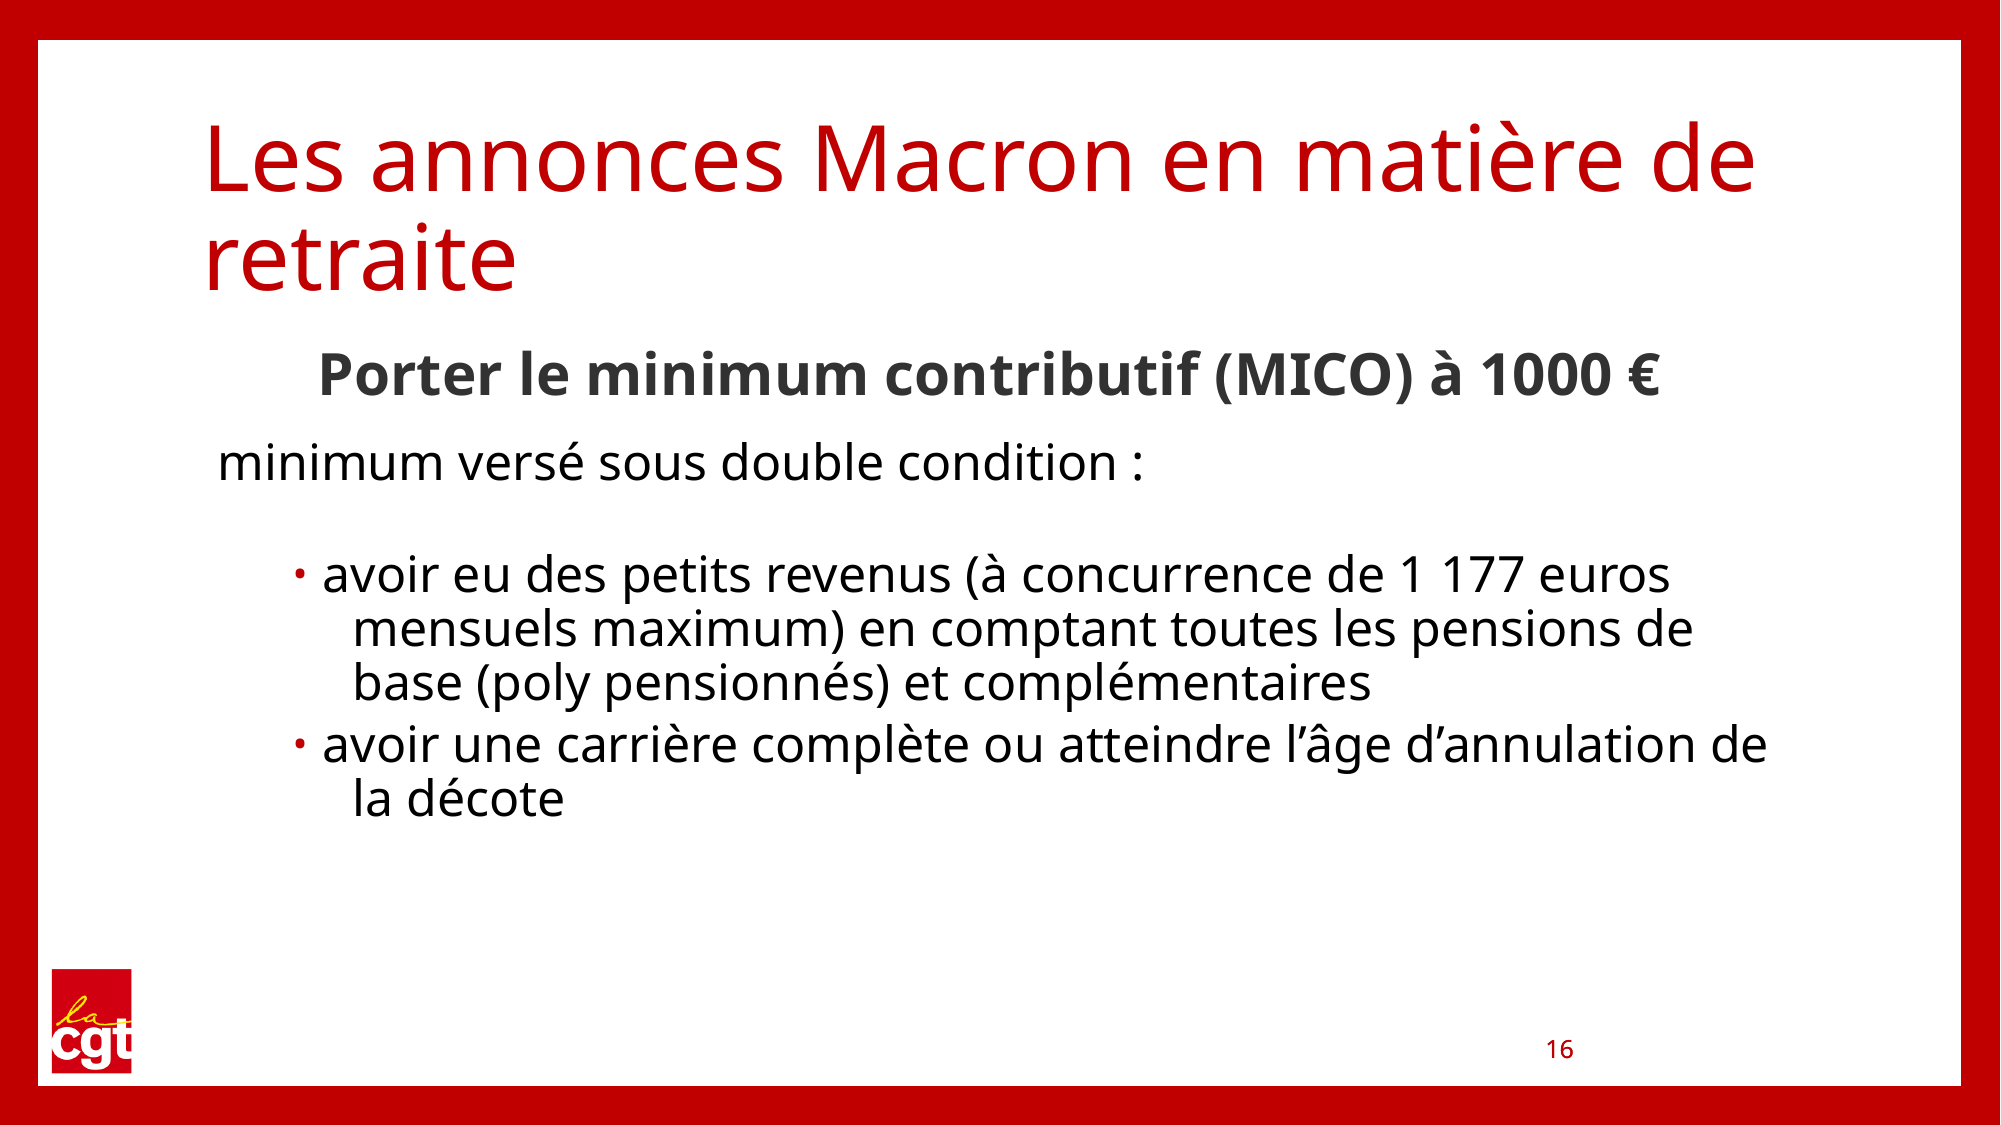

# Les annonces Macron en matière de retraite
Porter le minimum contributif (MICO) à 1000 €
minimum versé sous double condition :
avoir eu des petits revenus (à concurrence de 1 177 euros mensuels maximum) en comptant toutes les pensions de base (poly pensionnés) et complémentaires
avoir une carrière complète ou atteindre l’âge d’annulation de la décote